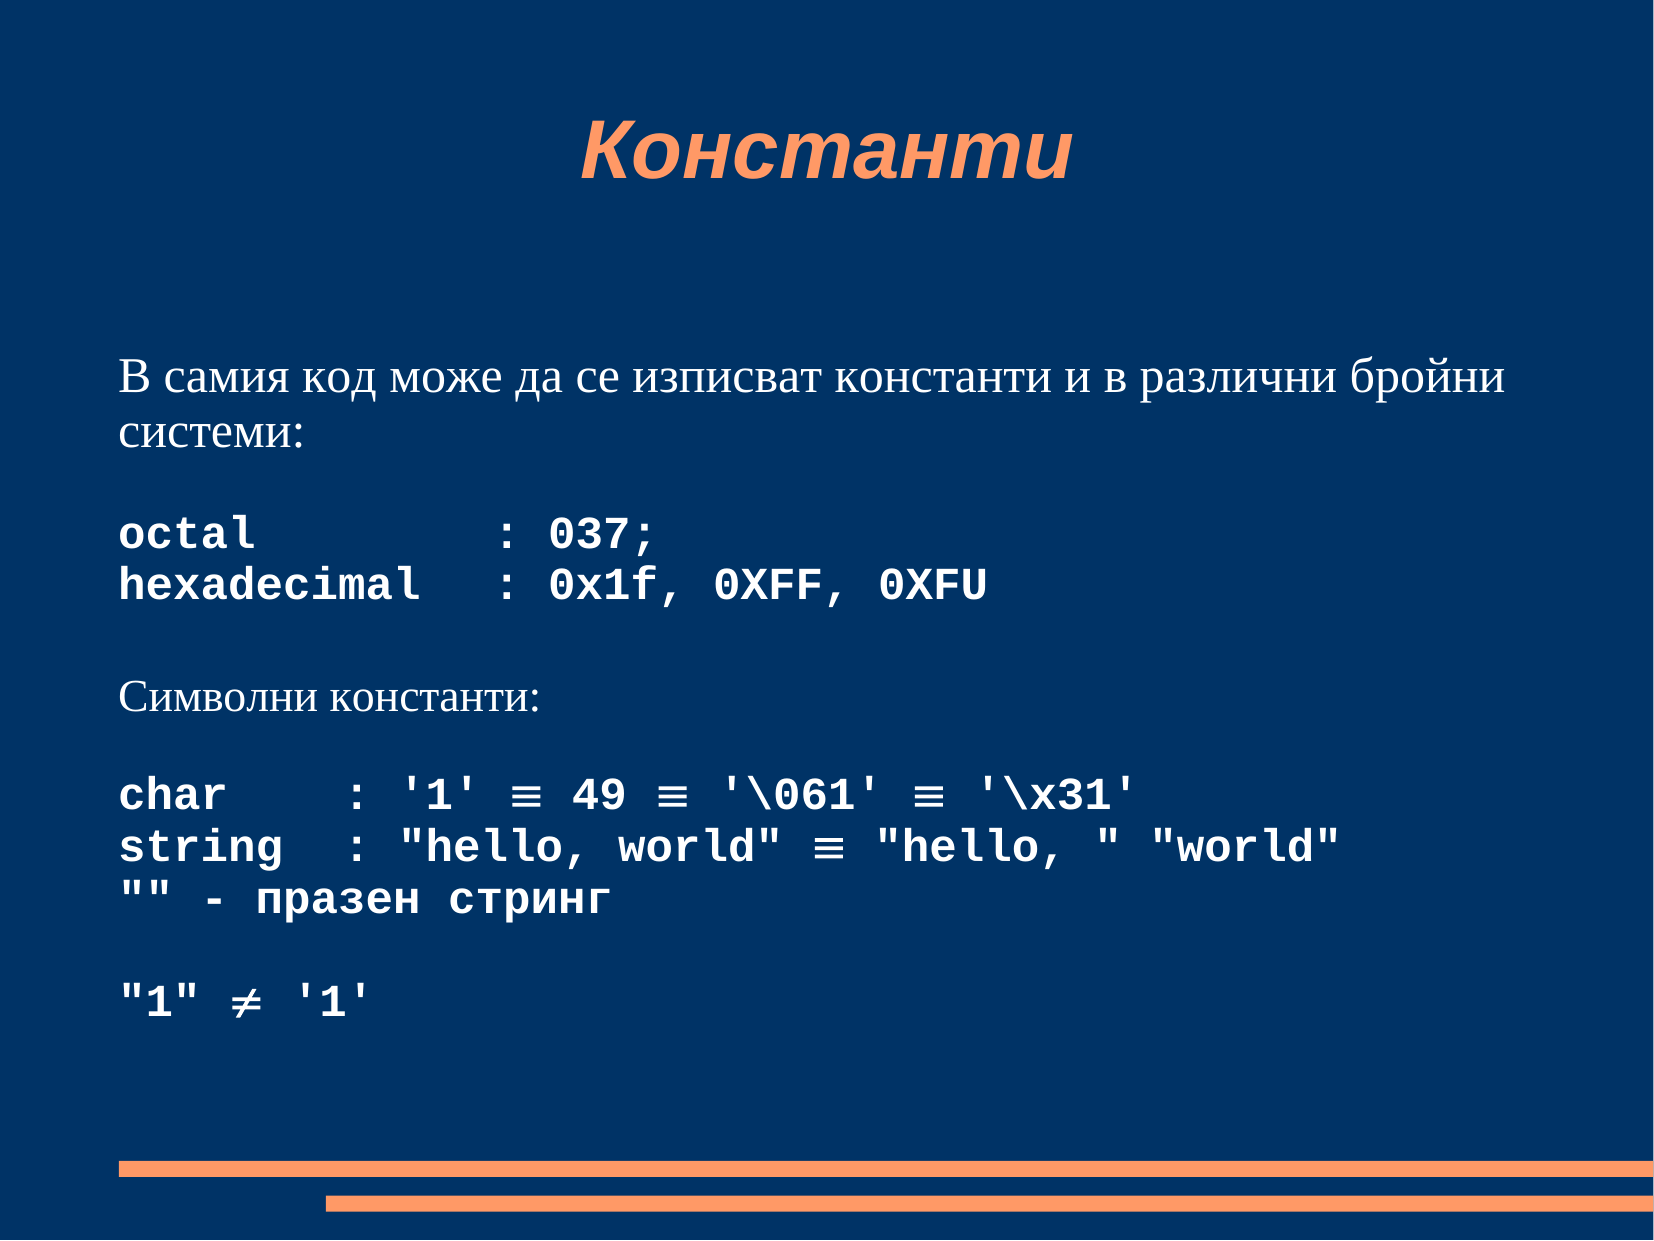

# Константи
В самия код може да се изписват константи и в различни бройни системи:
octal				: 037;
hexadecimal	: 0x1f, 0XFF, 0XFU
Символни константи:
char		: '1'  49  '\061'  '\x31'
string	: "hello, world"  "hello, " "world"
"" - празен стринг
"1"  '1'